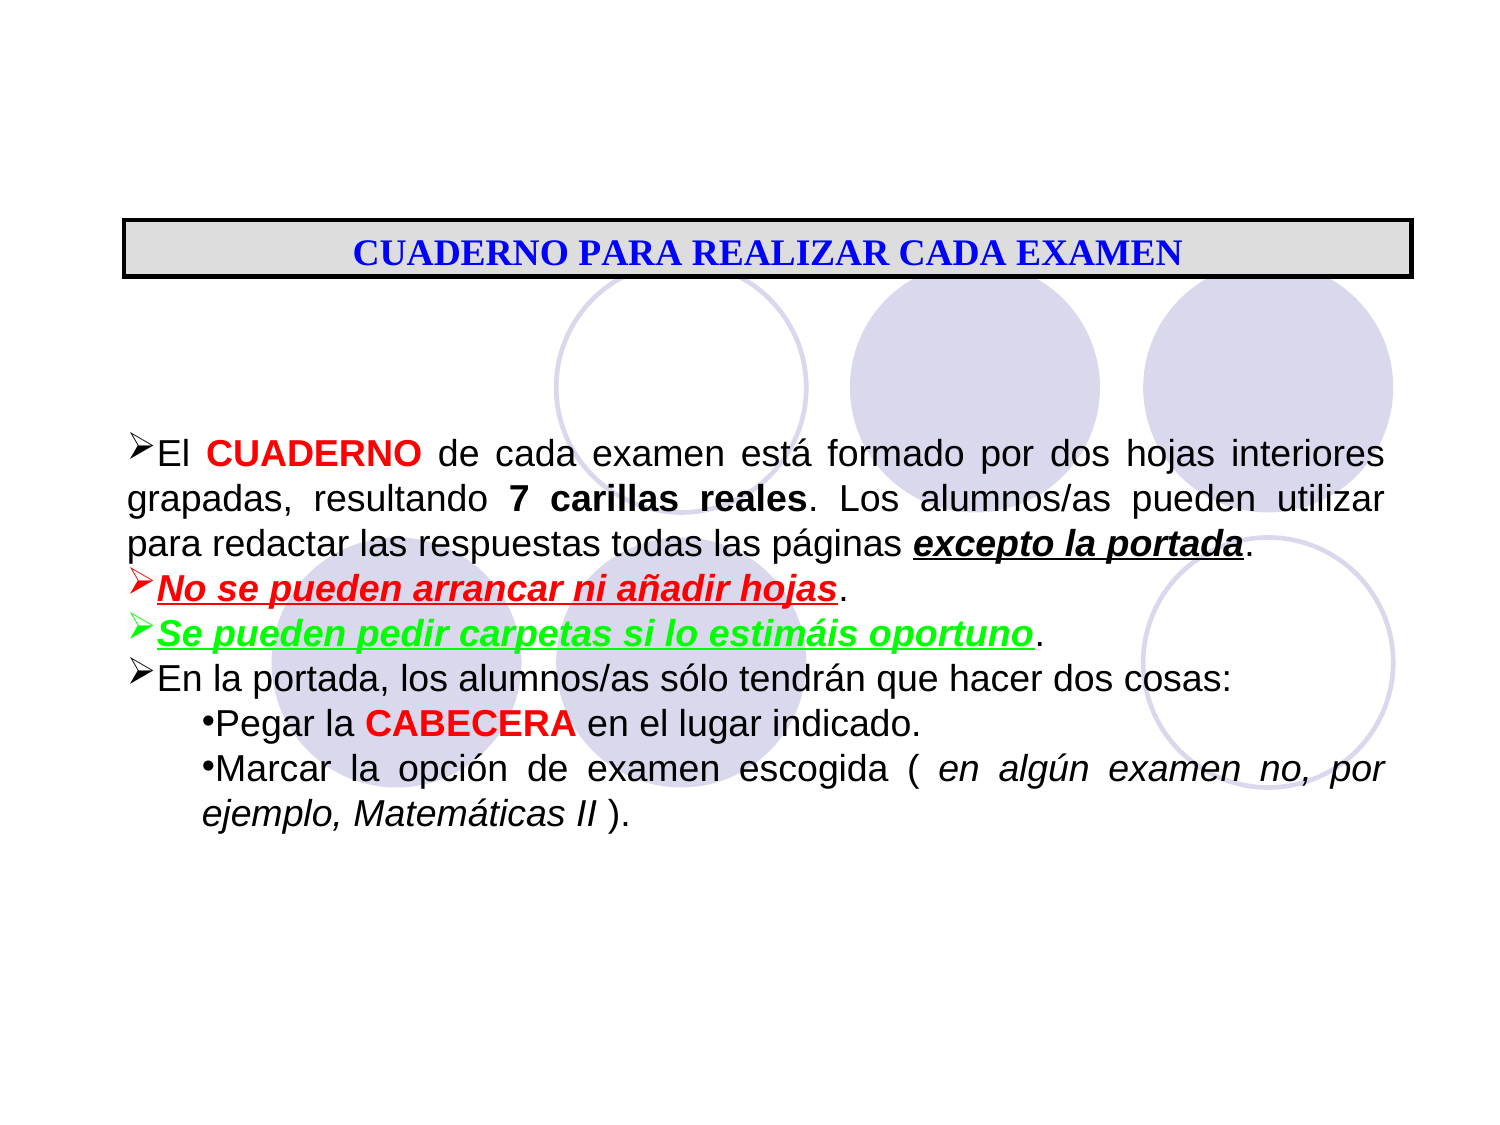

CUADERNO PARA REALIZAR CADA EXAMEN
El CUADERNO de cada examen está formado por dos hojas interiores grapadas, resultando 7 carillas reales. Los alumnos/as pueden utilizar para redactar las respuestas todas las páginas excepto la portada.
No se pueden arrancar ni añadir hojas.
Se pueden pedir carpetas si lo estimáis oportuno.
En la portada, los alumnos/as sólo tendrán que hacer dos cosas:
Pegar la CABECERA en el lugar indicado.
Marcar la opción de examen escogida ( en algún examen no, por ejemplo, Matemáticas II ).